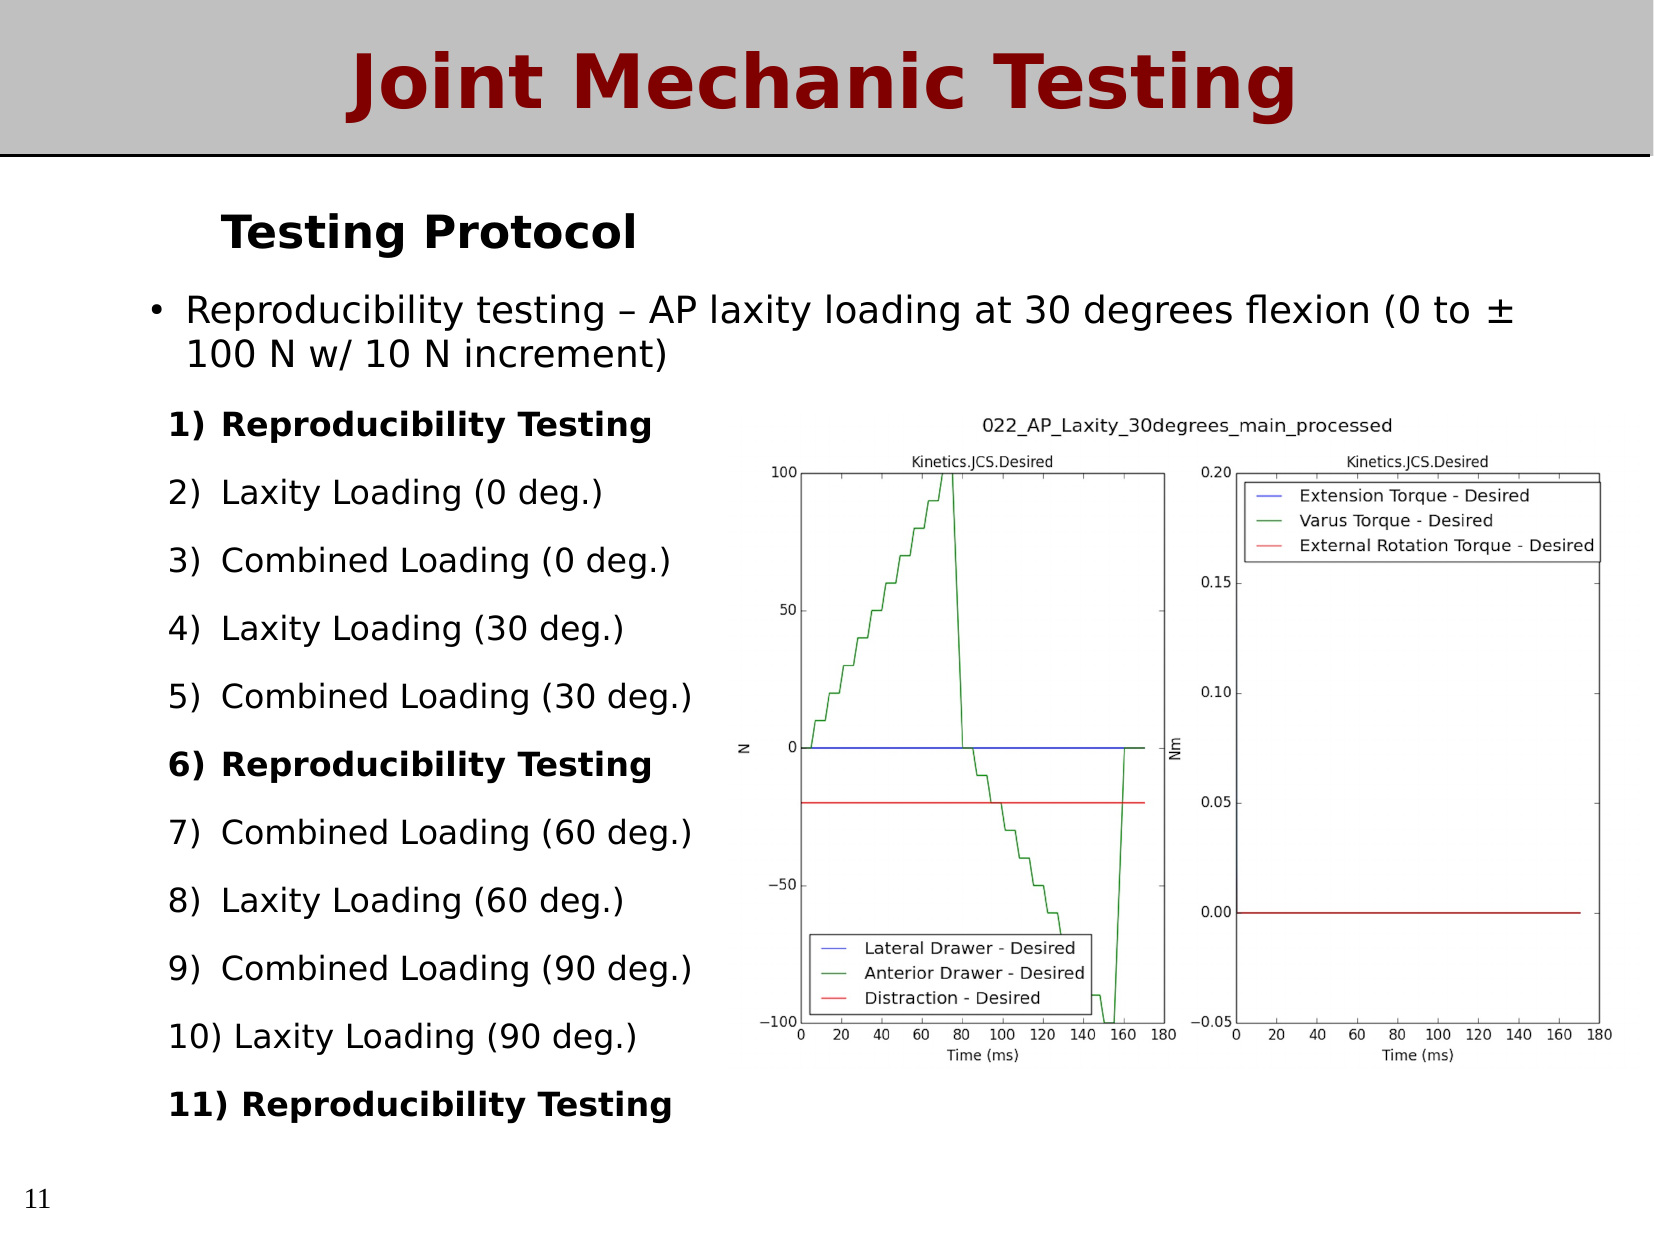

Joint Mechanic Testing
# Testing Protocol
Reproducibility testing – AP laxity loading at 30 degrees flexion (0 to ± 100 N w/ 10 N increment)
Reproducibility Testing
Laxity Loading (0 deg.)
Combined Loading (0 deg.)
Laxity Loading (30 deg.)
Combined Loading (30 deg.)
Reproducibility Testing
Combined Loading (60 deg.)
Laxity Loading (60 deg.)
Combined Loading (90 deg.)
 Laxity Loading (90 deg.)
 Reproducibility Testing